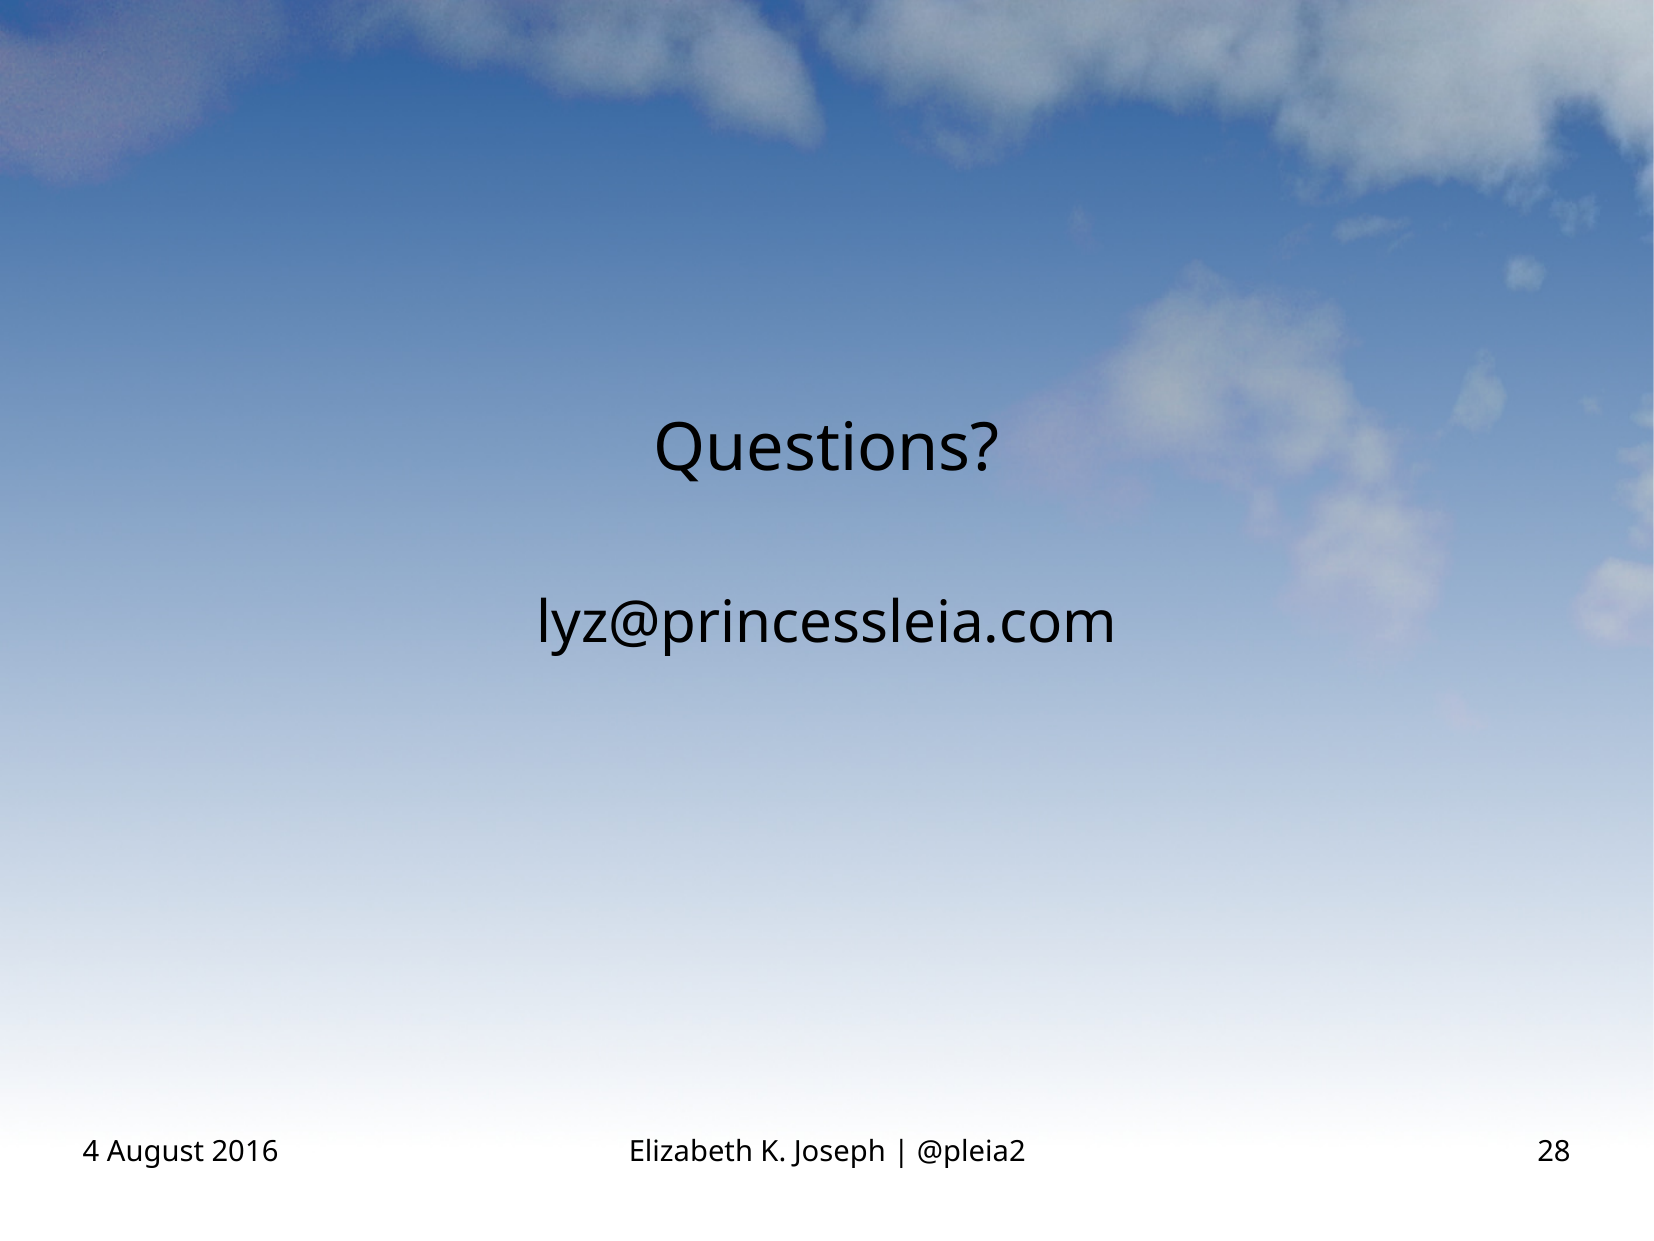

# Questions?
lyz@princessleia.com
4 August 2016
Elizabeth K. Joseph | @pleia2
28